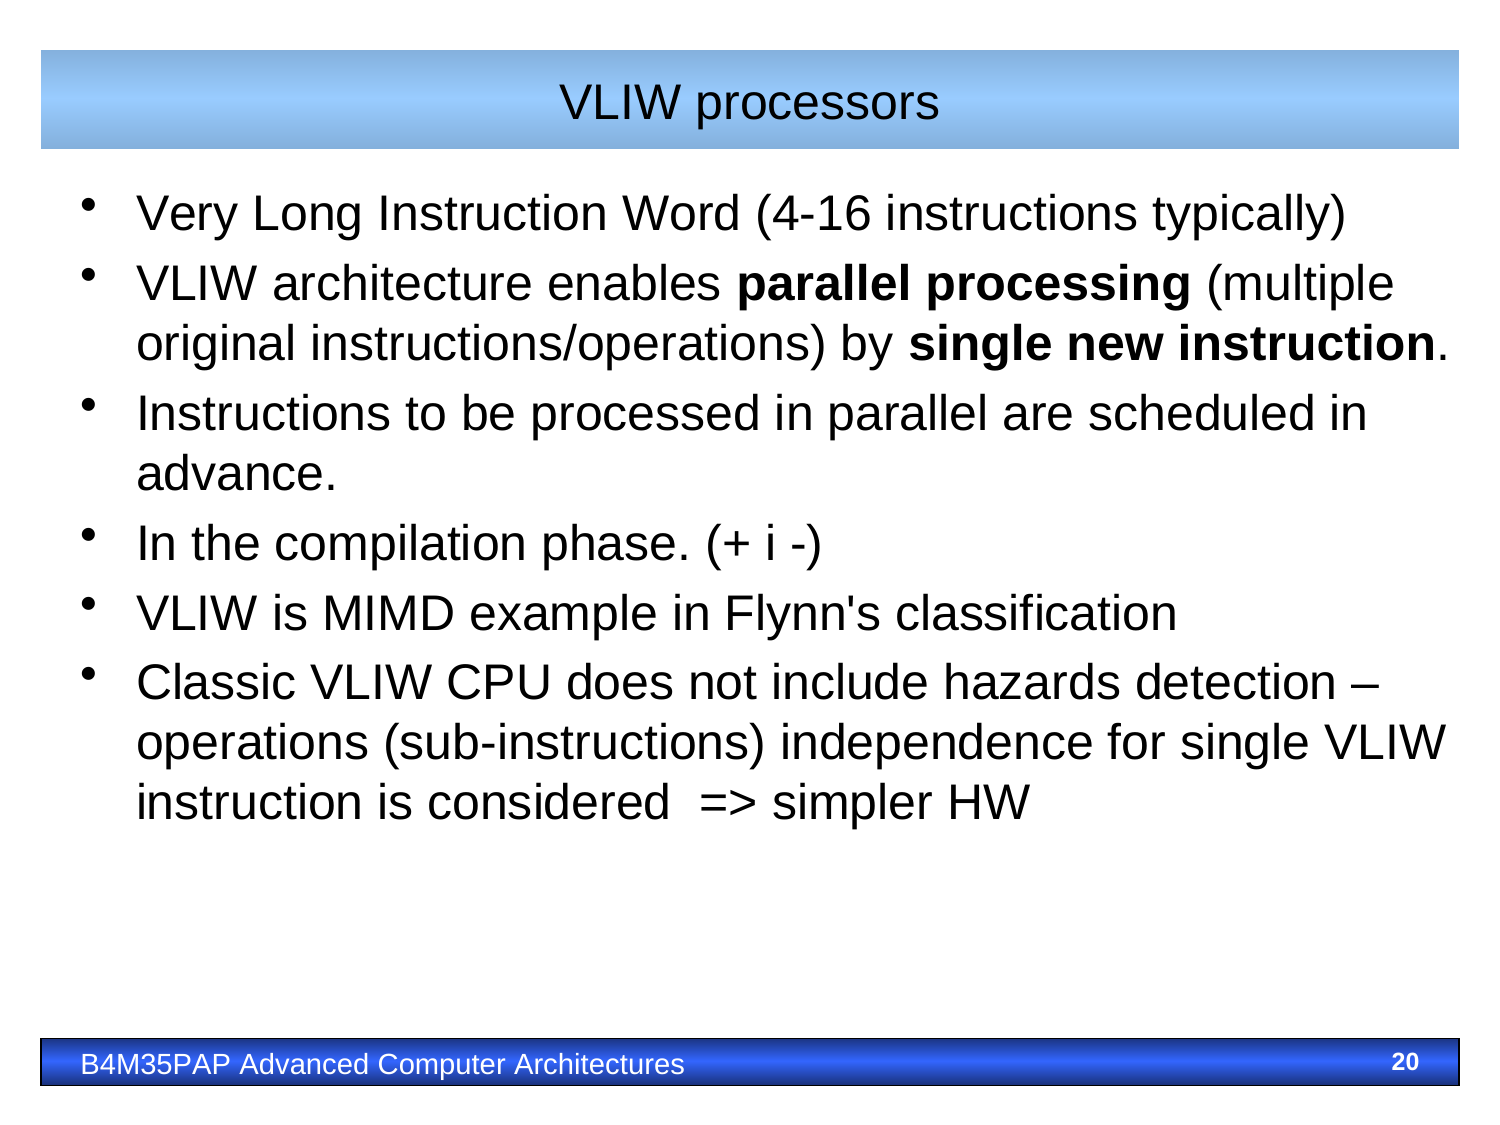

# VLIW processors
Very Long Instruction Word (4-16 instructions typically)
VLIW architecture enables parallel processing (multiple original instructions/operations) by single new instruction.
Instructions to be processed in parallel are scheduled in advance.
In the compilation phase. (+ i -)
VLIW is MIMD example in Flynn's classification
Classic VLIW CPU does not include hazards detection – operations (sub-instructions) independence for single VLIW instruction is considered => simpler HW